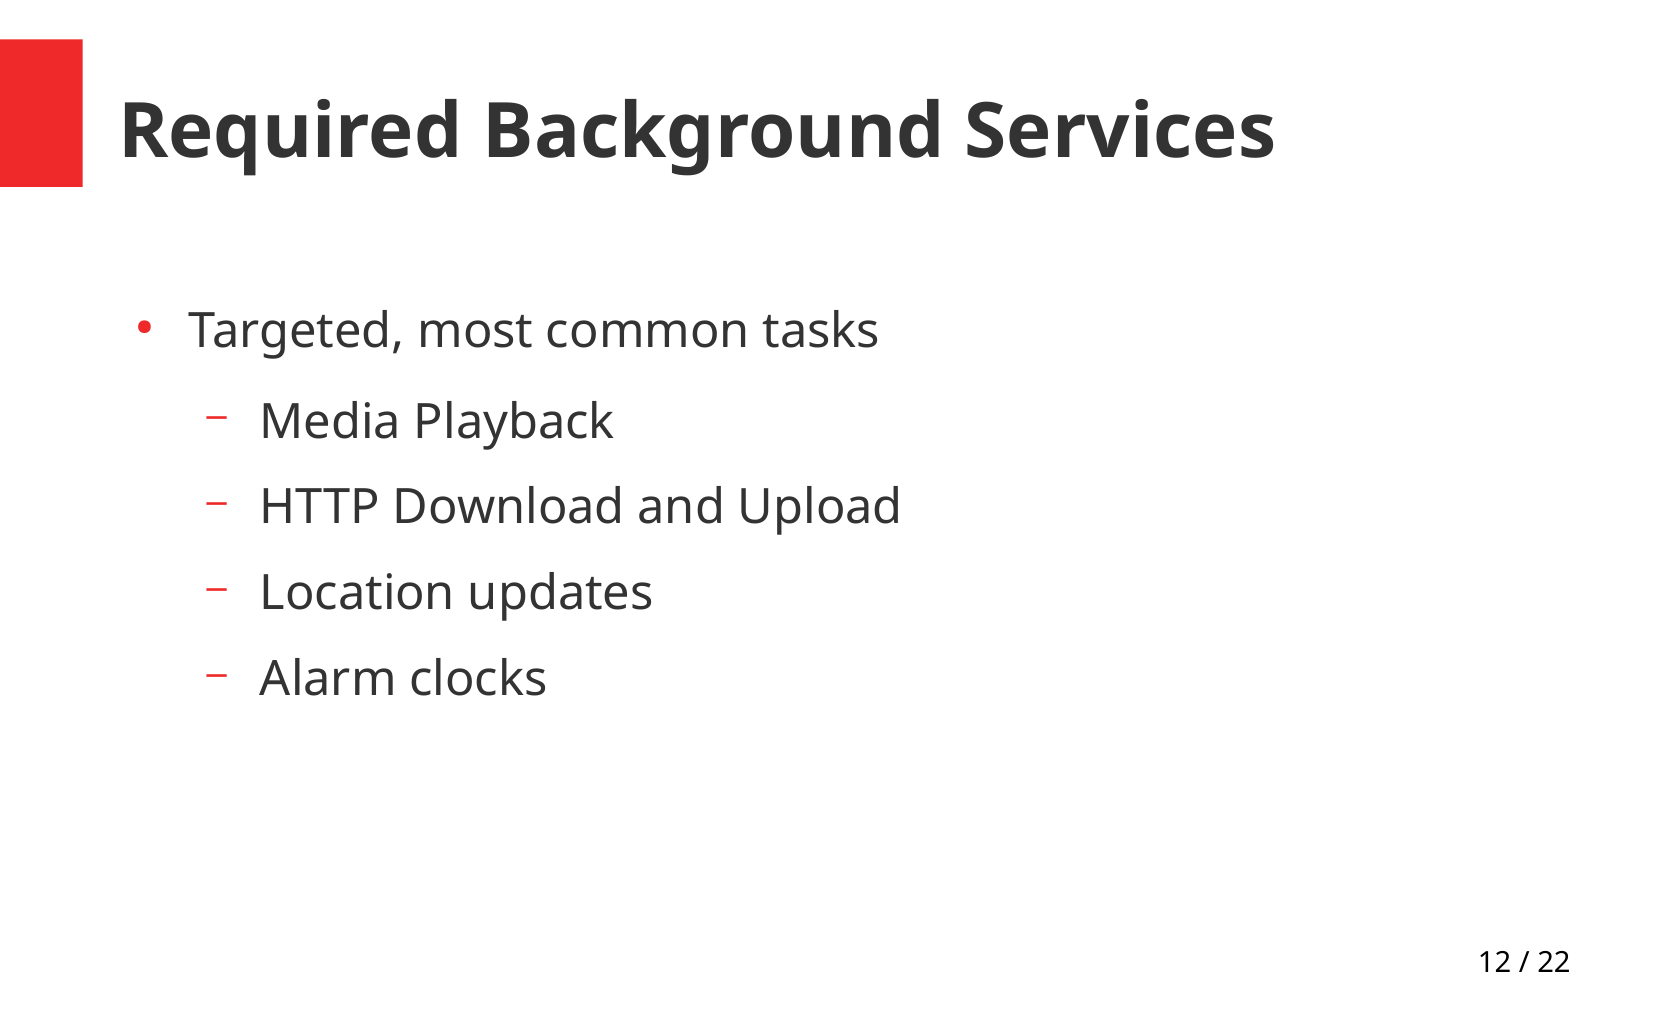

# Required Background Services
Targeted, most common tasks
Media Playback
HTTP Download and Upload
Location updates
Alarm clocks
12